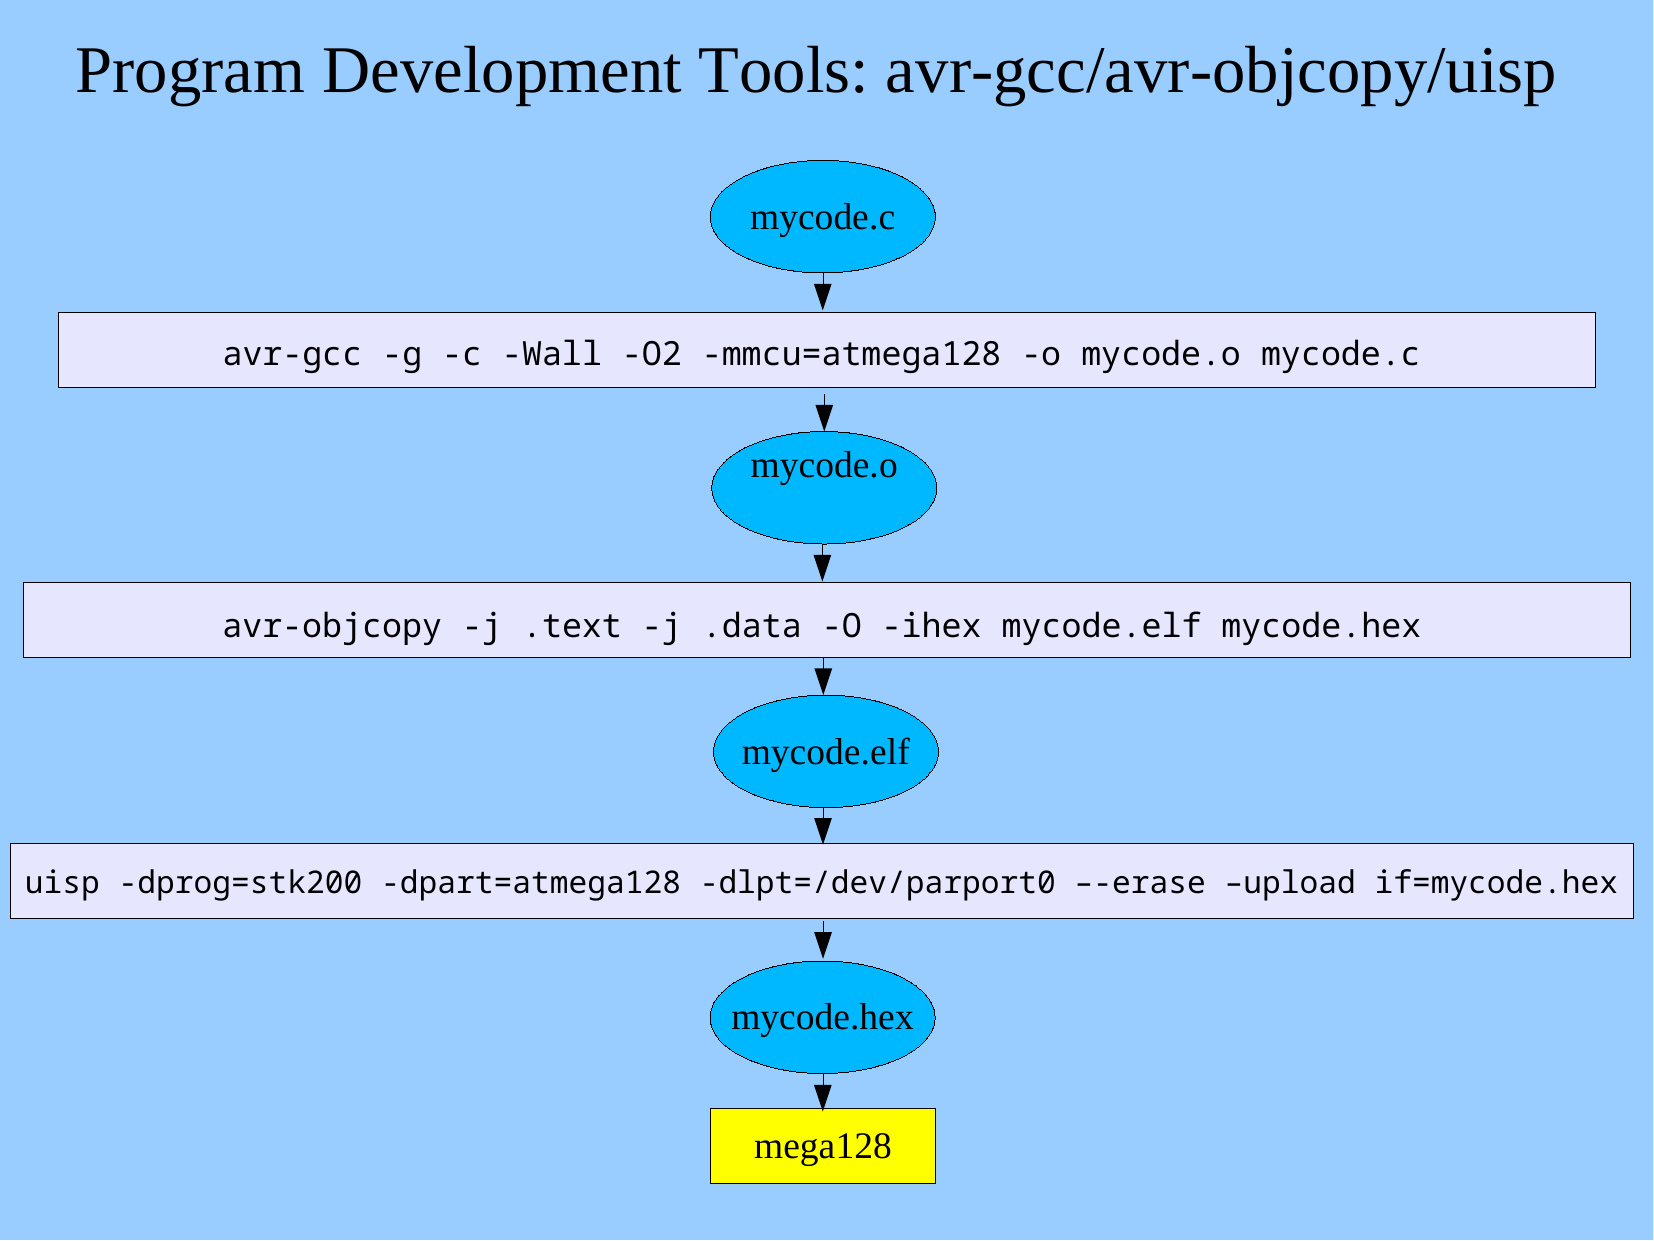

Program Development Tools: avr-gcc/avr-objcopy/uisp
mycode.c
avr-gcc -g -c -Wall -O2 -mmcu=atmega128 -o mycode.o mycode.c
mycode.o
avr-objcopy -j .text -j .data -O -ihex mycode.elf mycode.hex
mycode.elf
uisp -dprog=stk200 -dpart=atmega128 -dlpt=/dev/parport0 –-erase –upload if=mycode.hex
mycode.hex
mega128